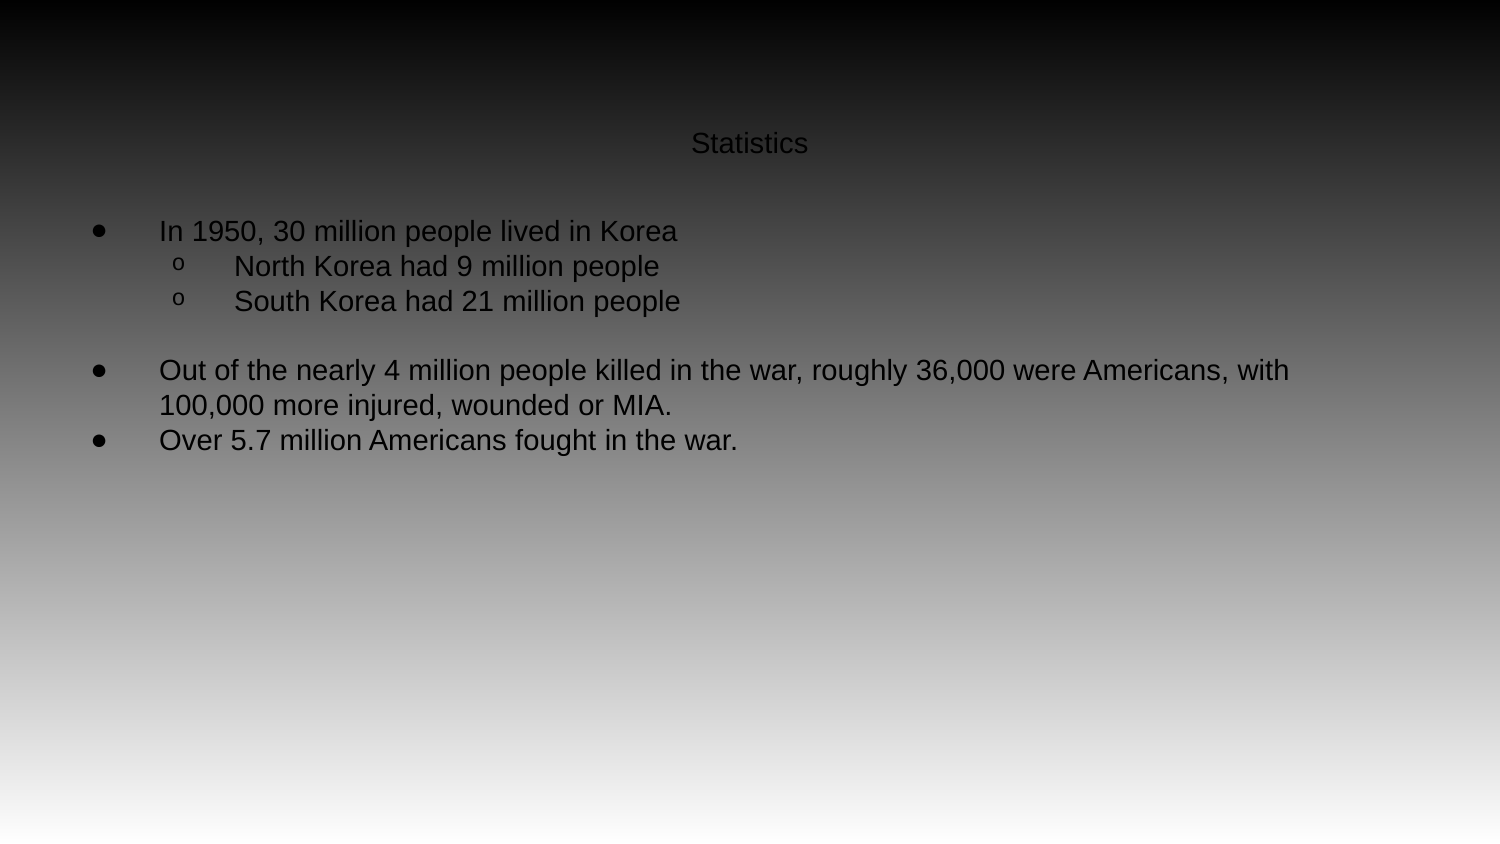

# Statistics
In 1950, 30 million people lived in Korea
North Korea had 9 million people
South Korea had 21 million people
Out of the nearly 4 million people killed in the war, roughly 36,000 were Americans, with 100,000 more injured, wounded or MIA.
Over 5.7 million Americans fought in the war.